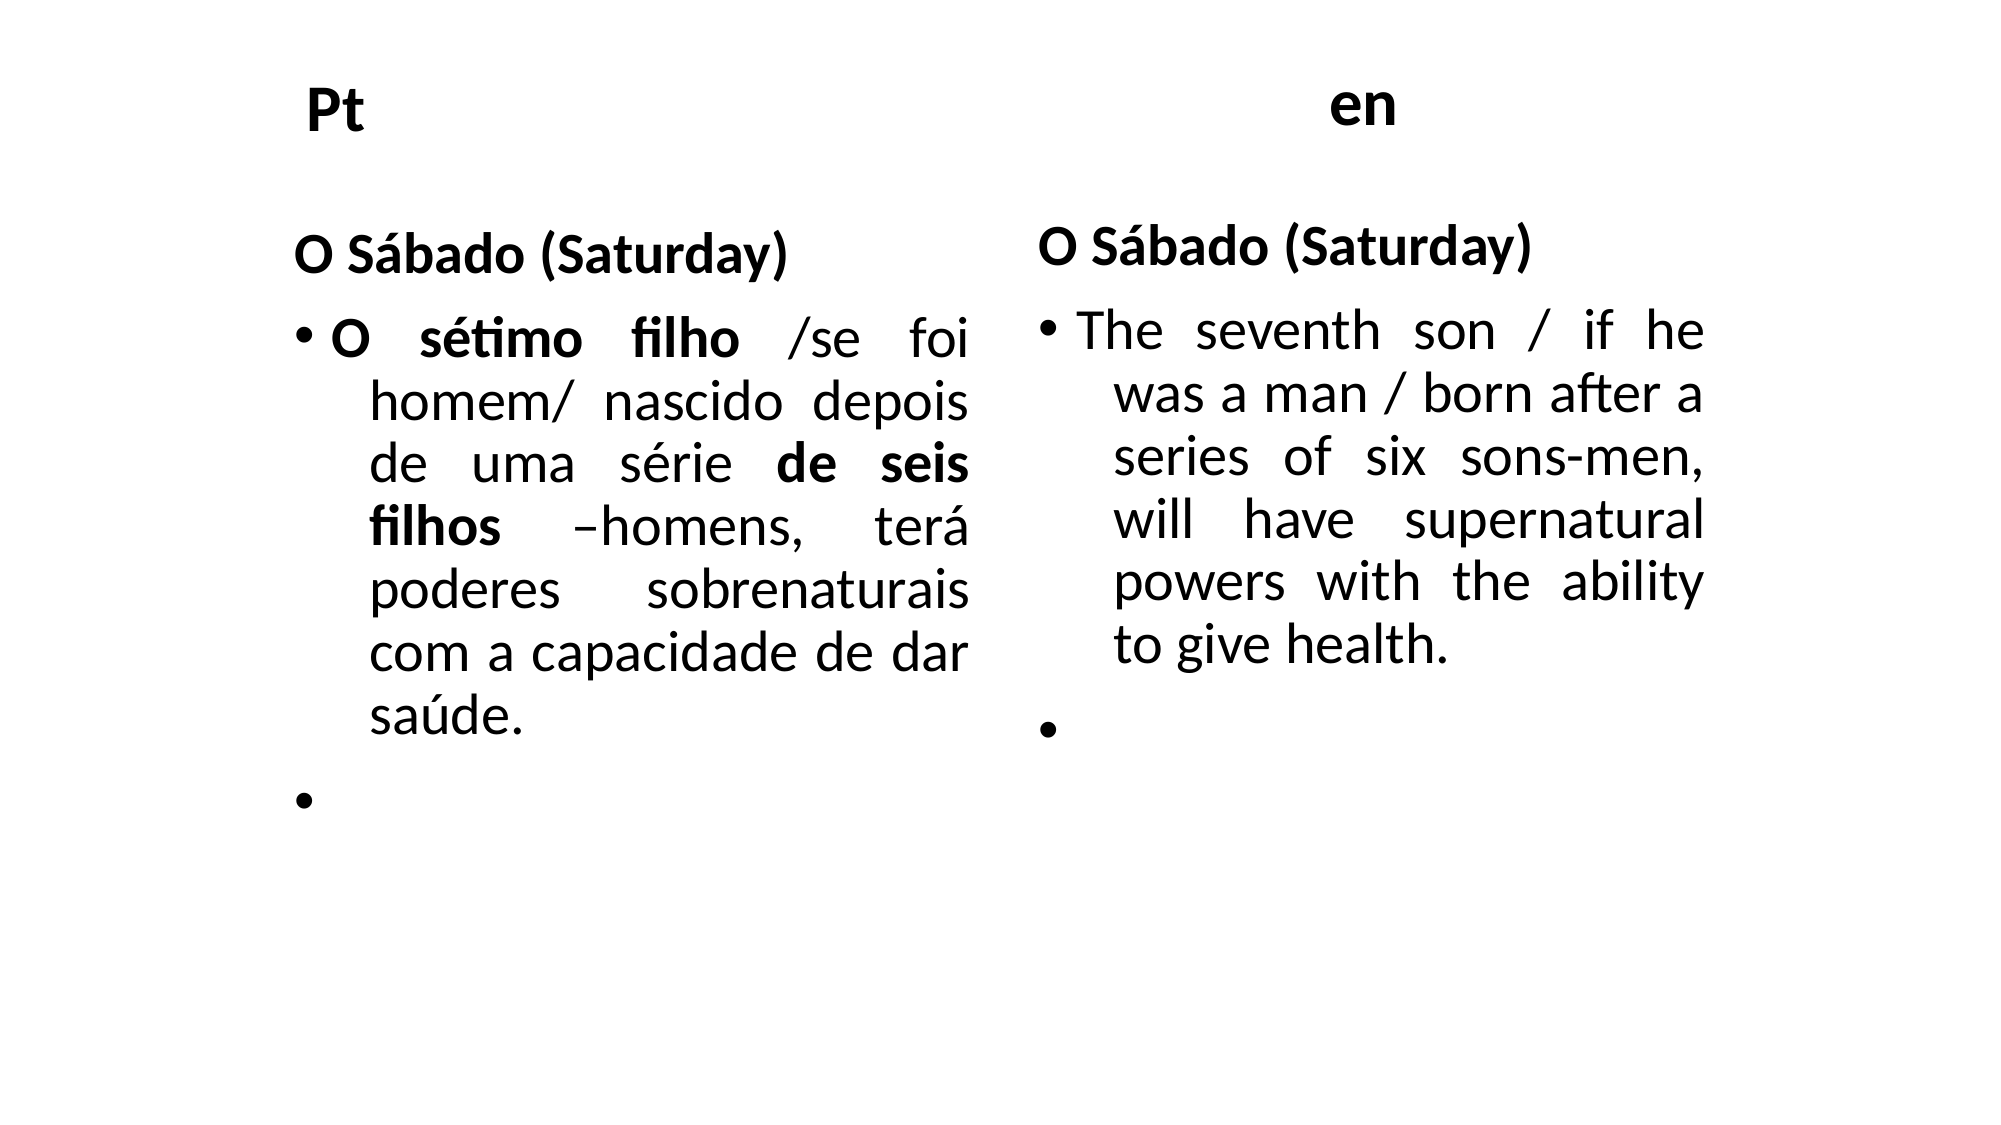

en
# Pt
O Sábado (Saturday)
The seventh son / if he was a man / born after a series of six sons-men, will have supernatural powers with the ability to give health.
O Sábado (Saturday)
O sétimo filho /se foi homem/ nascido depois de uma série de seis filhos –homens, terá poderes sobrenaturais com a capacidade de dar saúde.